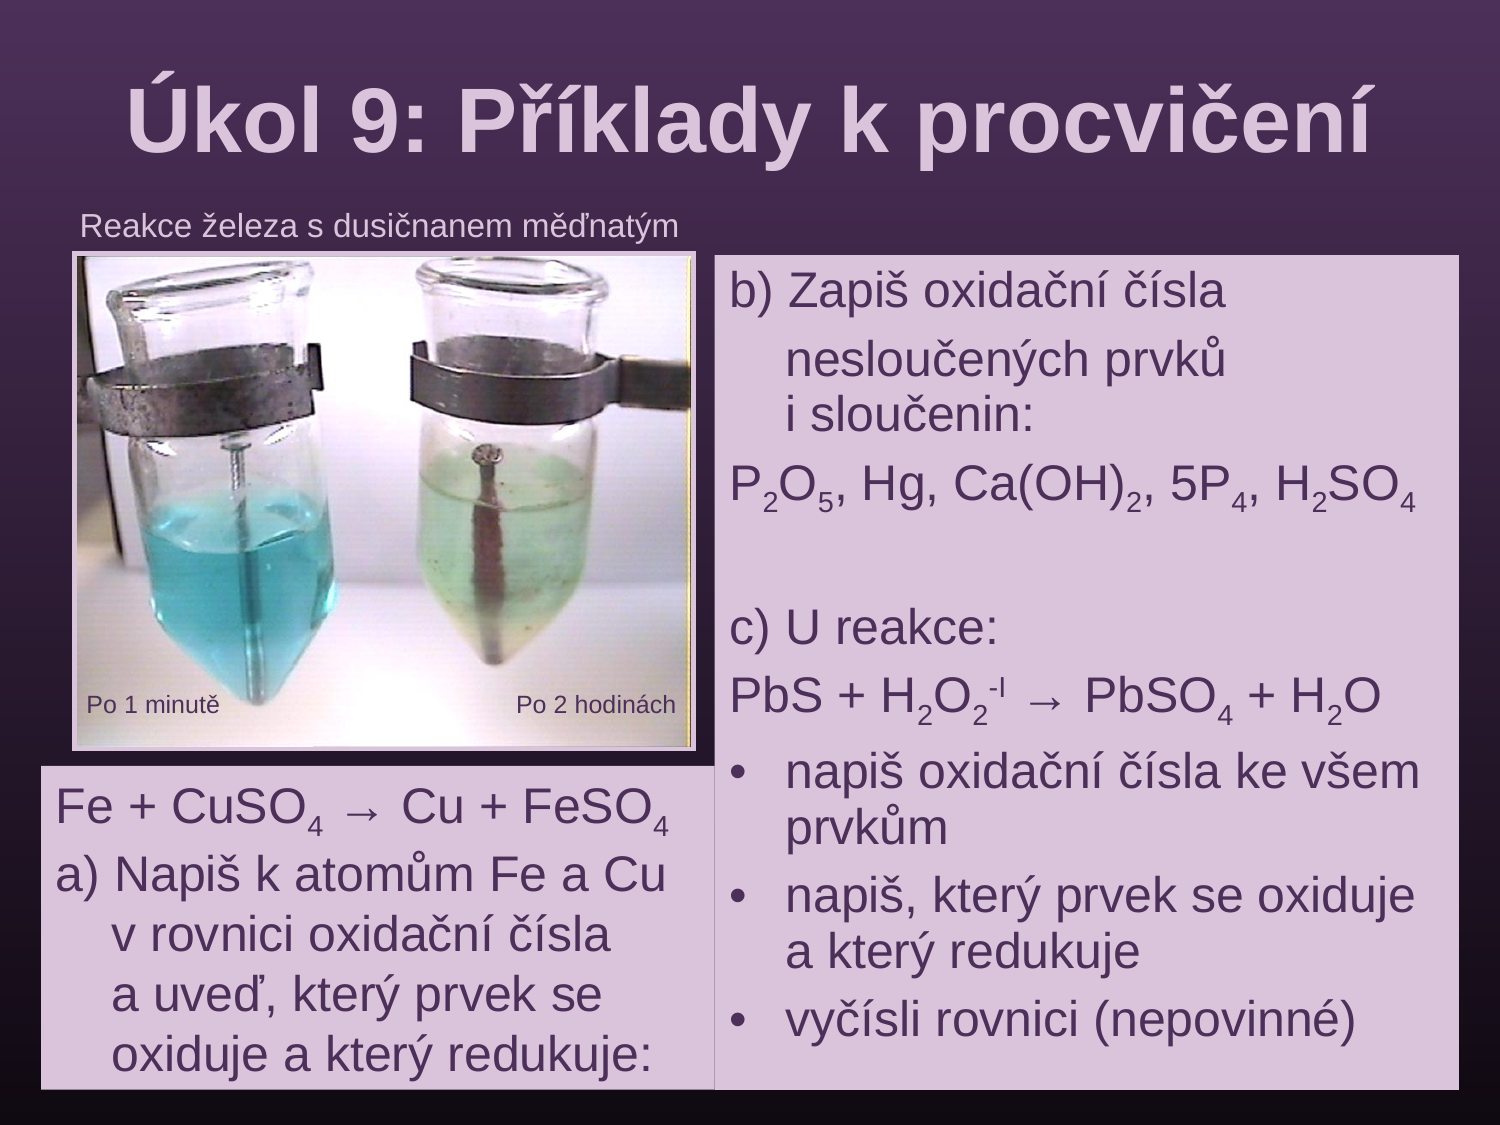

# Úkol 9: Příklady k procvičení
Reakce železa s dusičnanem měďnatým
b) Zapiš oxidační čísla
 nesloučených prvků
i sloučenin:
P2O5, Hg, Ca(OH)2, 5P4, H2SO4
c) U reakce:
PbS + H2O2-I → PbSO4 + H2O
napiš oxidační čísla ke všem prvkům
napiš, který prvek se oxiduje a který redukuje
vyčísli rovnici (nepovinné)
 Po 1 minutě
Po 2 hodinách
Fe + CuSO4 → Cu + FeSO4
a) Napiš k atomům Fe a Cu
 v rovnici oxidační čísla
 a uveď, který prvek se
 oxiduje a který redukuje: